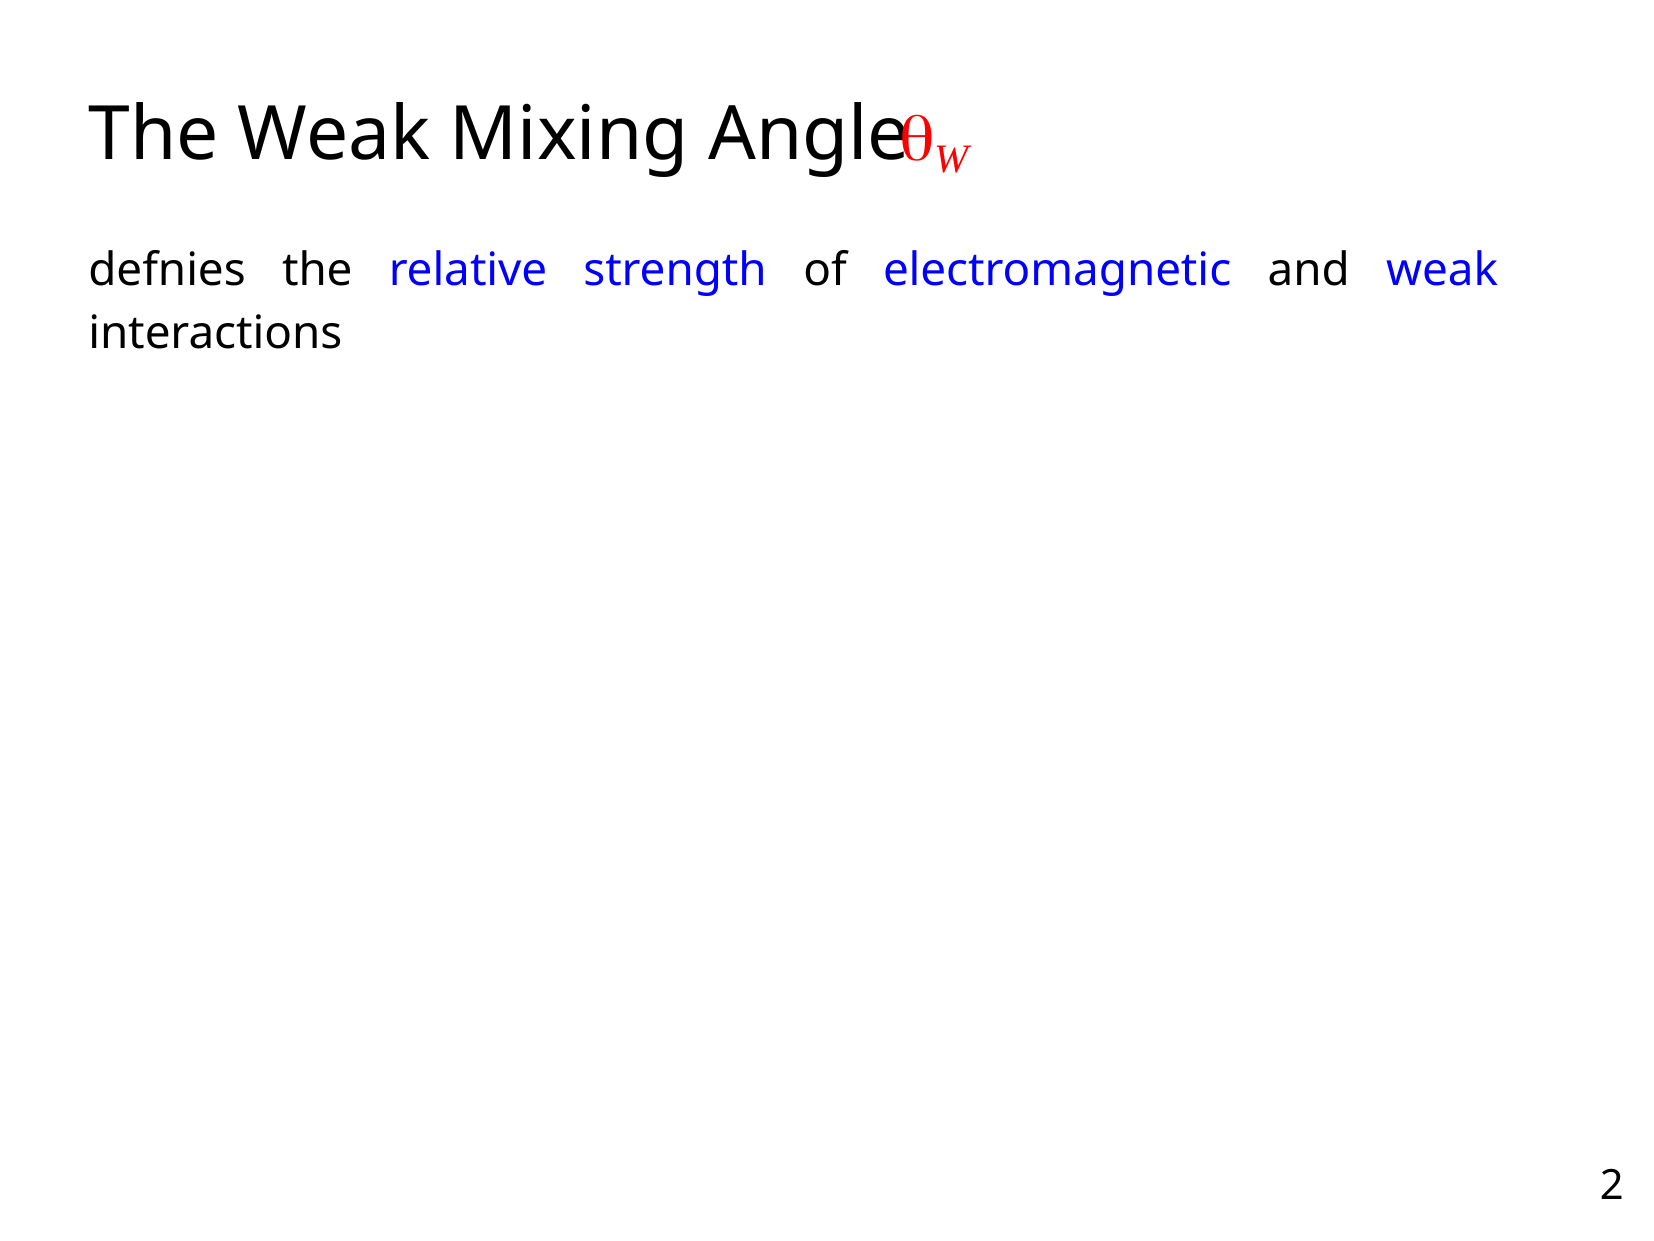

The Weak Mixing Angle
defnies the relative strength of electromagnetic and weak interactions
2